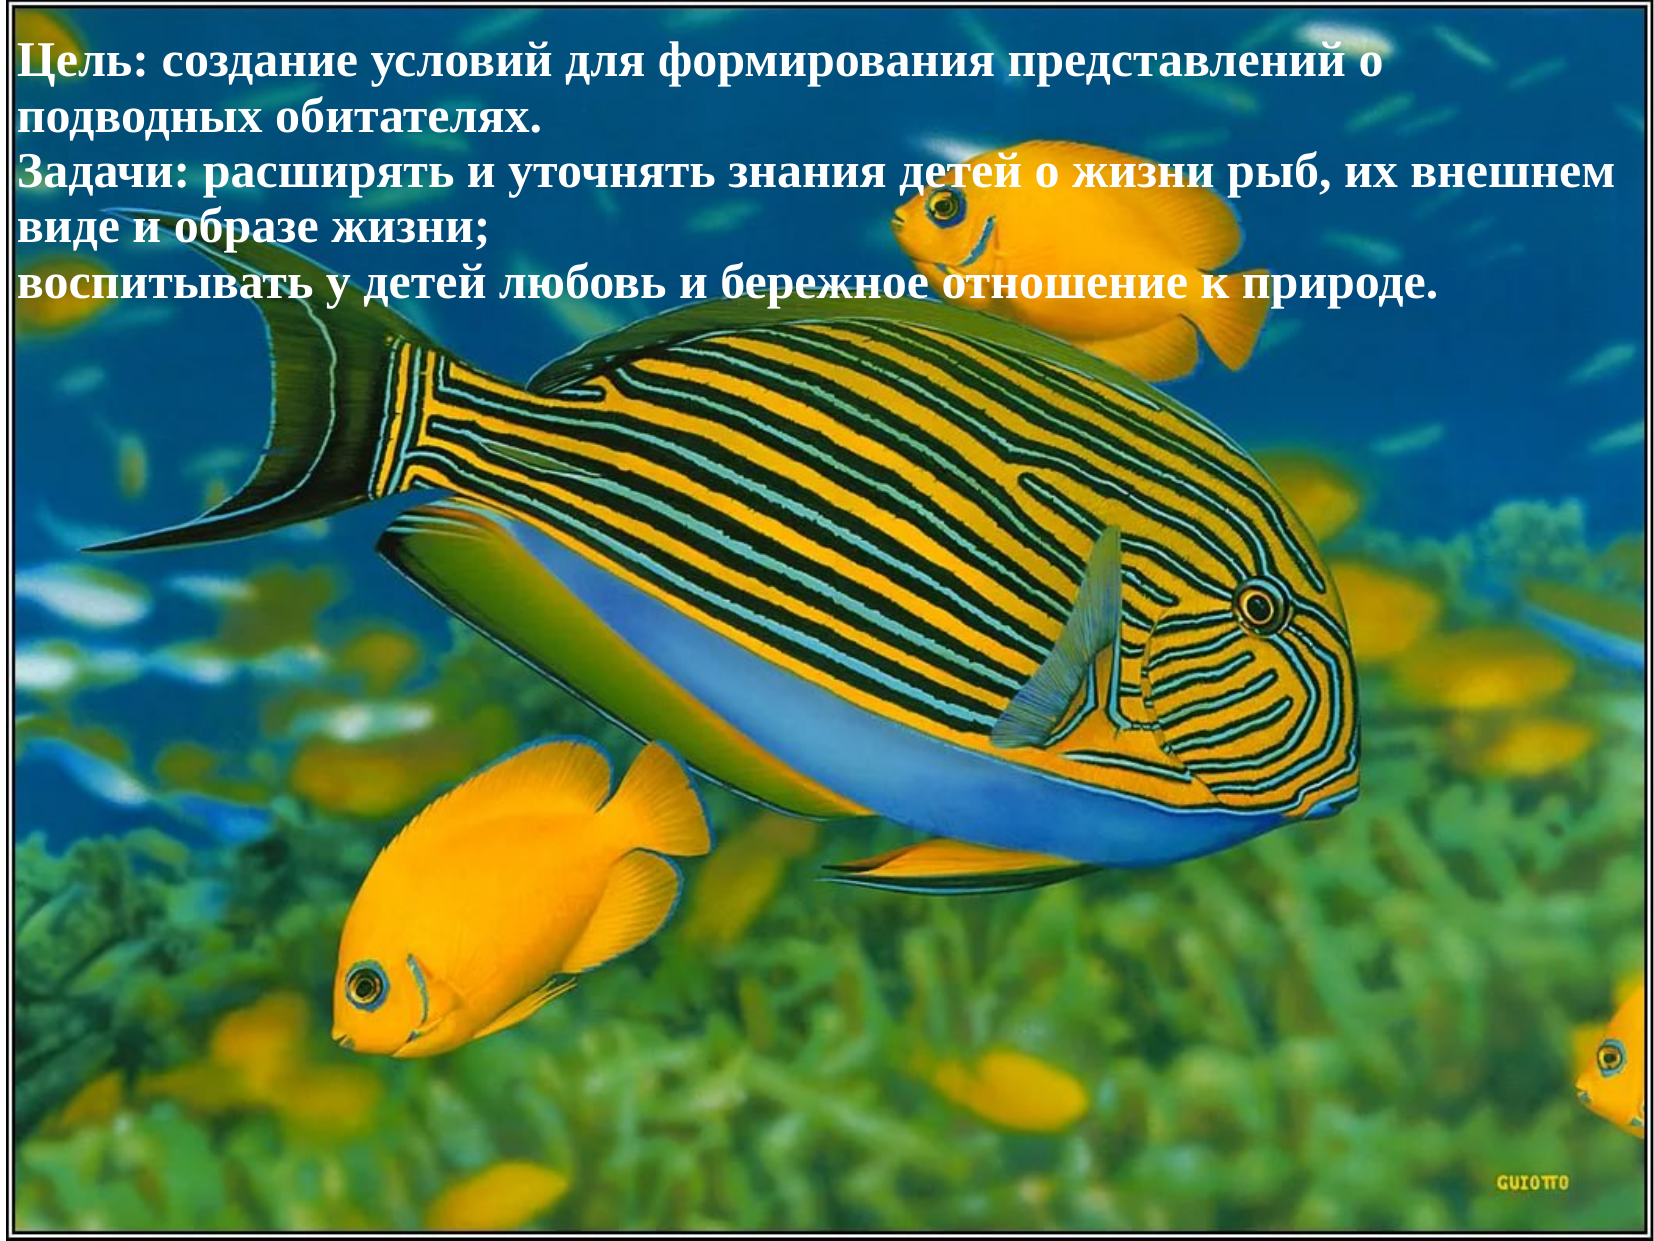

Цель: создание условий для формирования представлений о подводных обитателях.
Задачи: расширять и уточнять знания детей о жизни рыб, их внешнем виде и образе жизни;
формировать навыки рисования;
воспитывать у детей любовь и бережное отношение к природе.
Цель: создание условий для формирования представлений о подводных обитателях.
Задачи: расширять и уточнять знания детей о жизни рыб, их внешнем виде и образе жизни;
воспитывать у детей любовь и бережное отношение к природе.